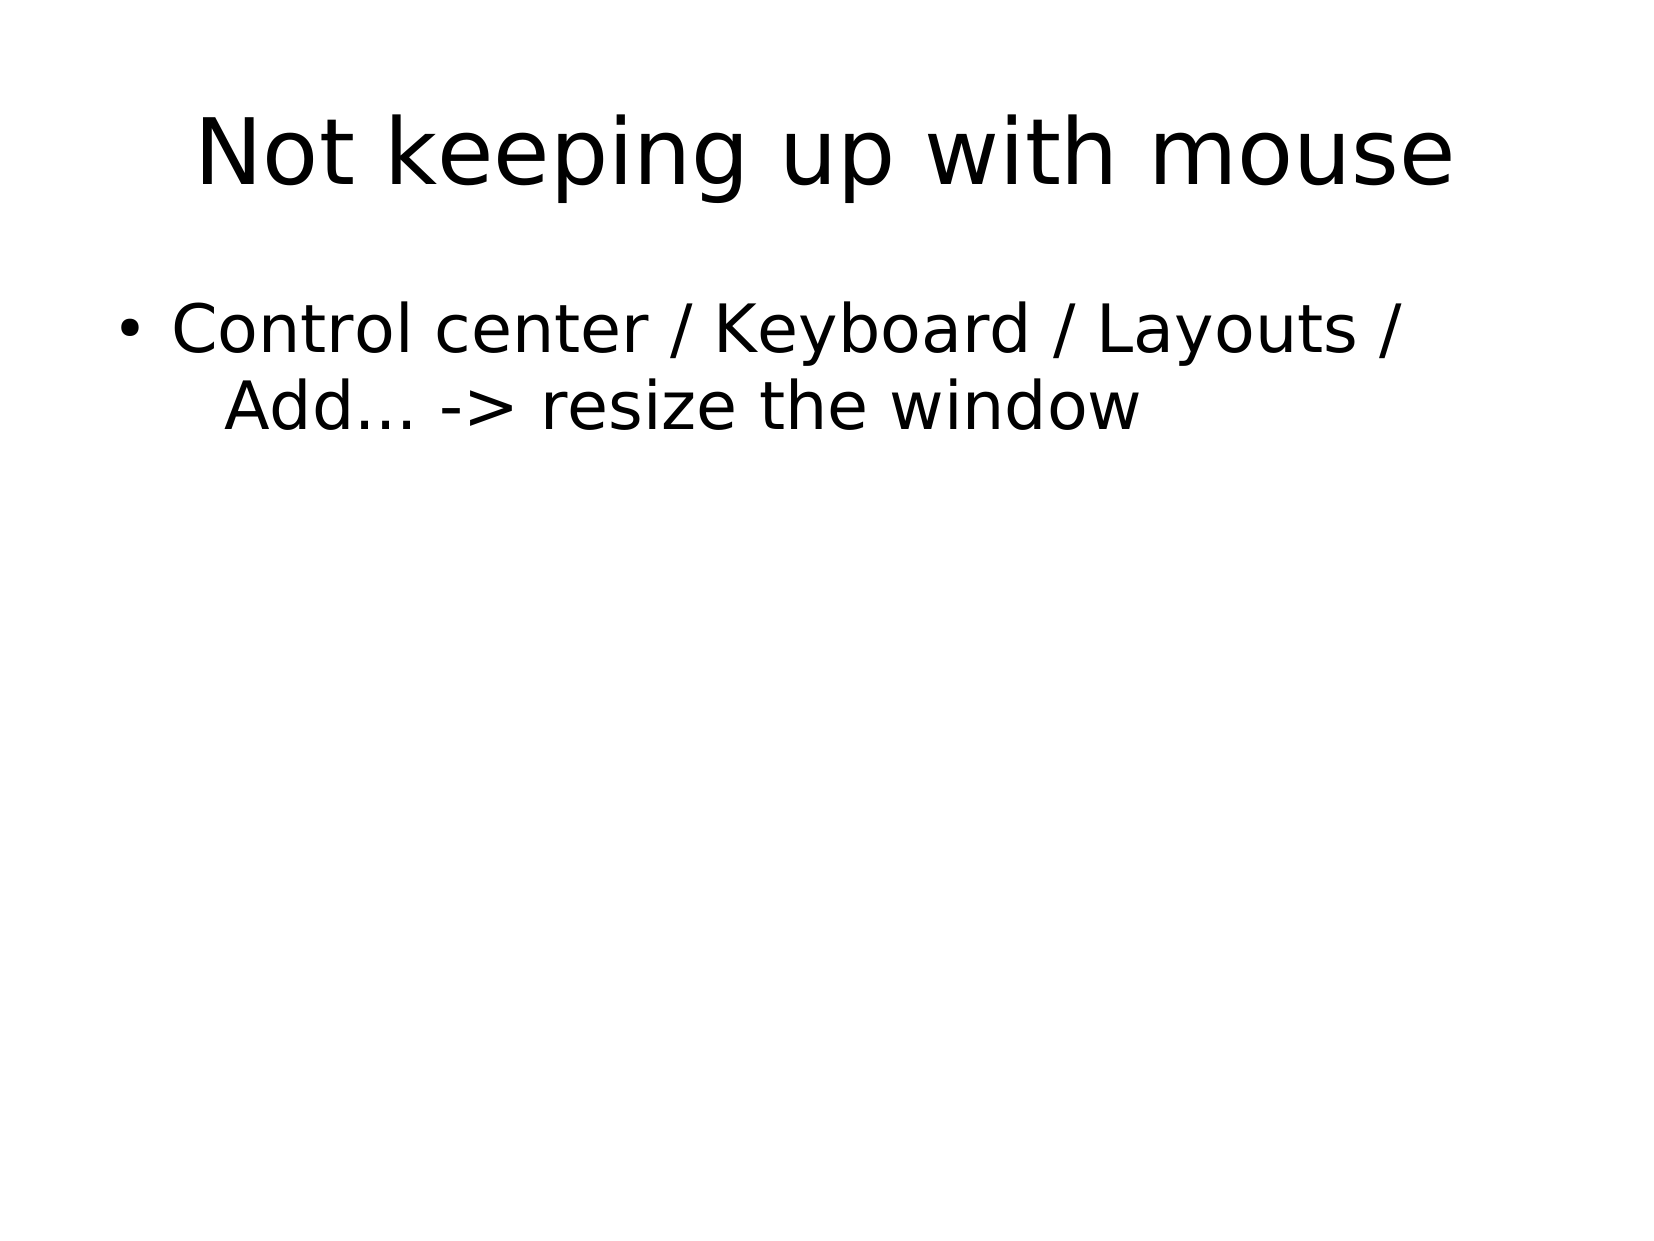

# Not keeping up with mouse
Control center / Keyboard / Layouts / Add... -> resize the window